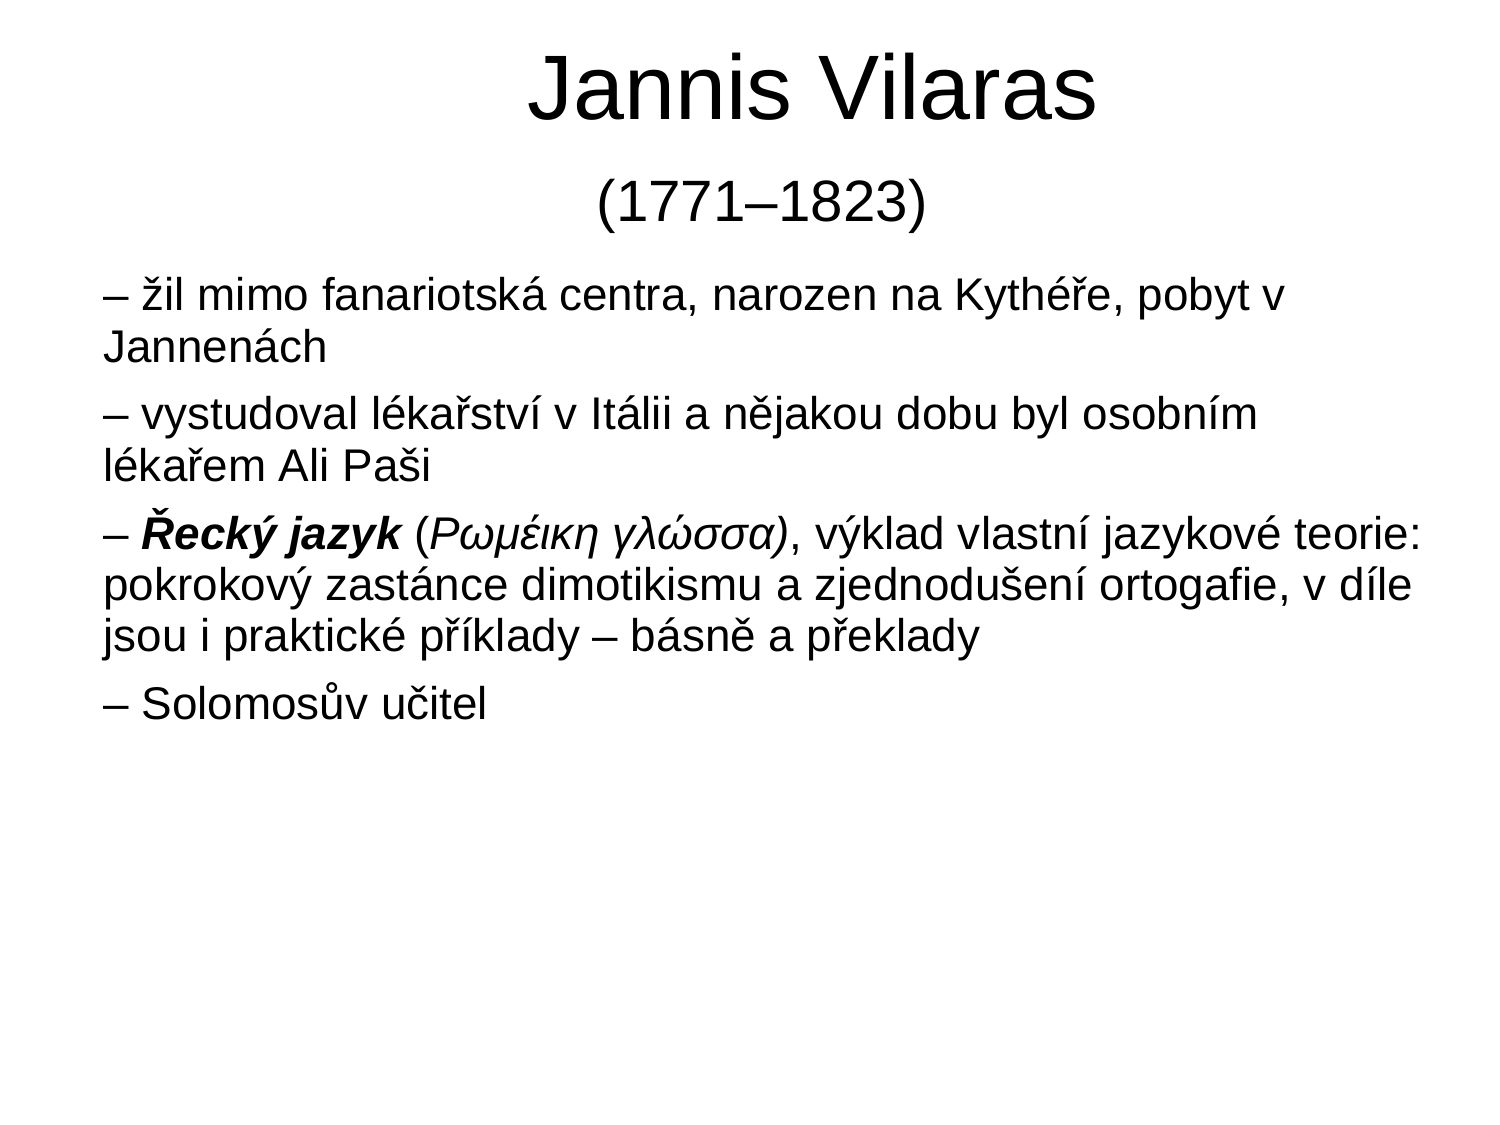

# Jannis Vilaras (1771–1823)
– žil mimo fanariotská centra, narozen na Kythéře, pobyt v Jannenách
– vystudoval lékařství v Itálii a nějakou dobu byl osobním lékařem Ali Paši
– Řecký jazyk (Ρωμέικη γλώσσα), výklad vlastní jazykové teorie: pokrokový zastánce dimotikismu a zjednodušení ortogafie, v díle jsou i praktické příklady – básně a překlady
– Solomosův učitel